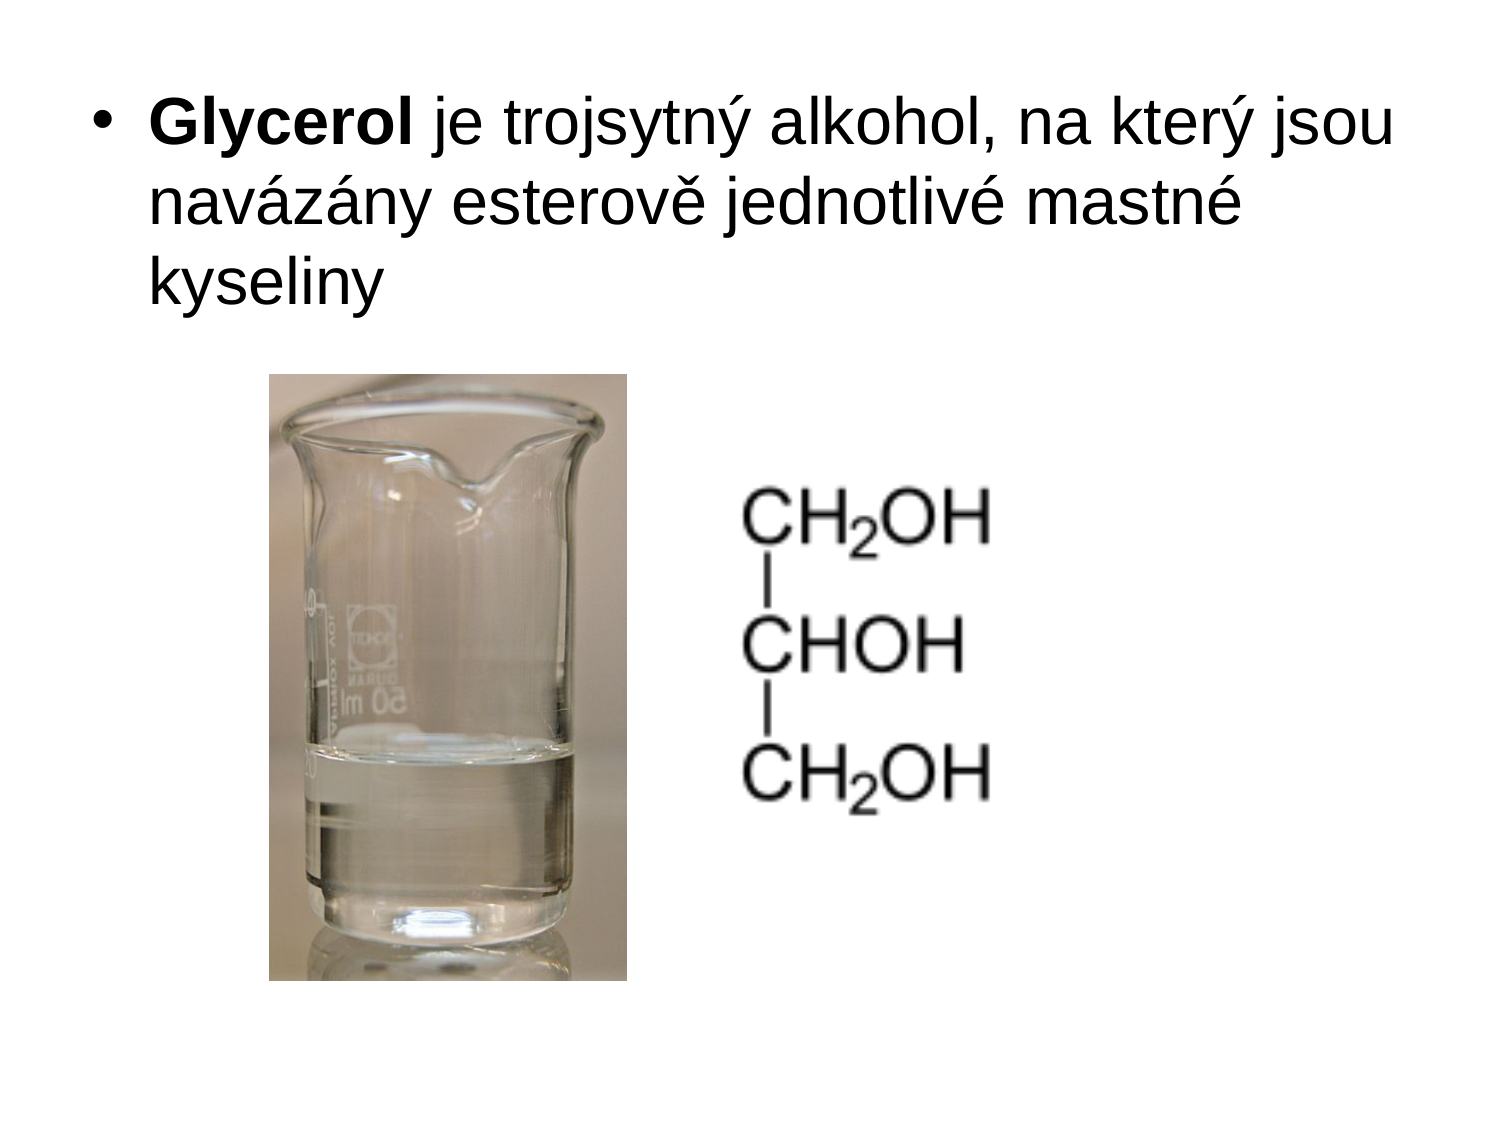

# Glycerol je trojsytný alkohol, na který jsou navázány esterově jednotlivé mastné kyseliny